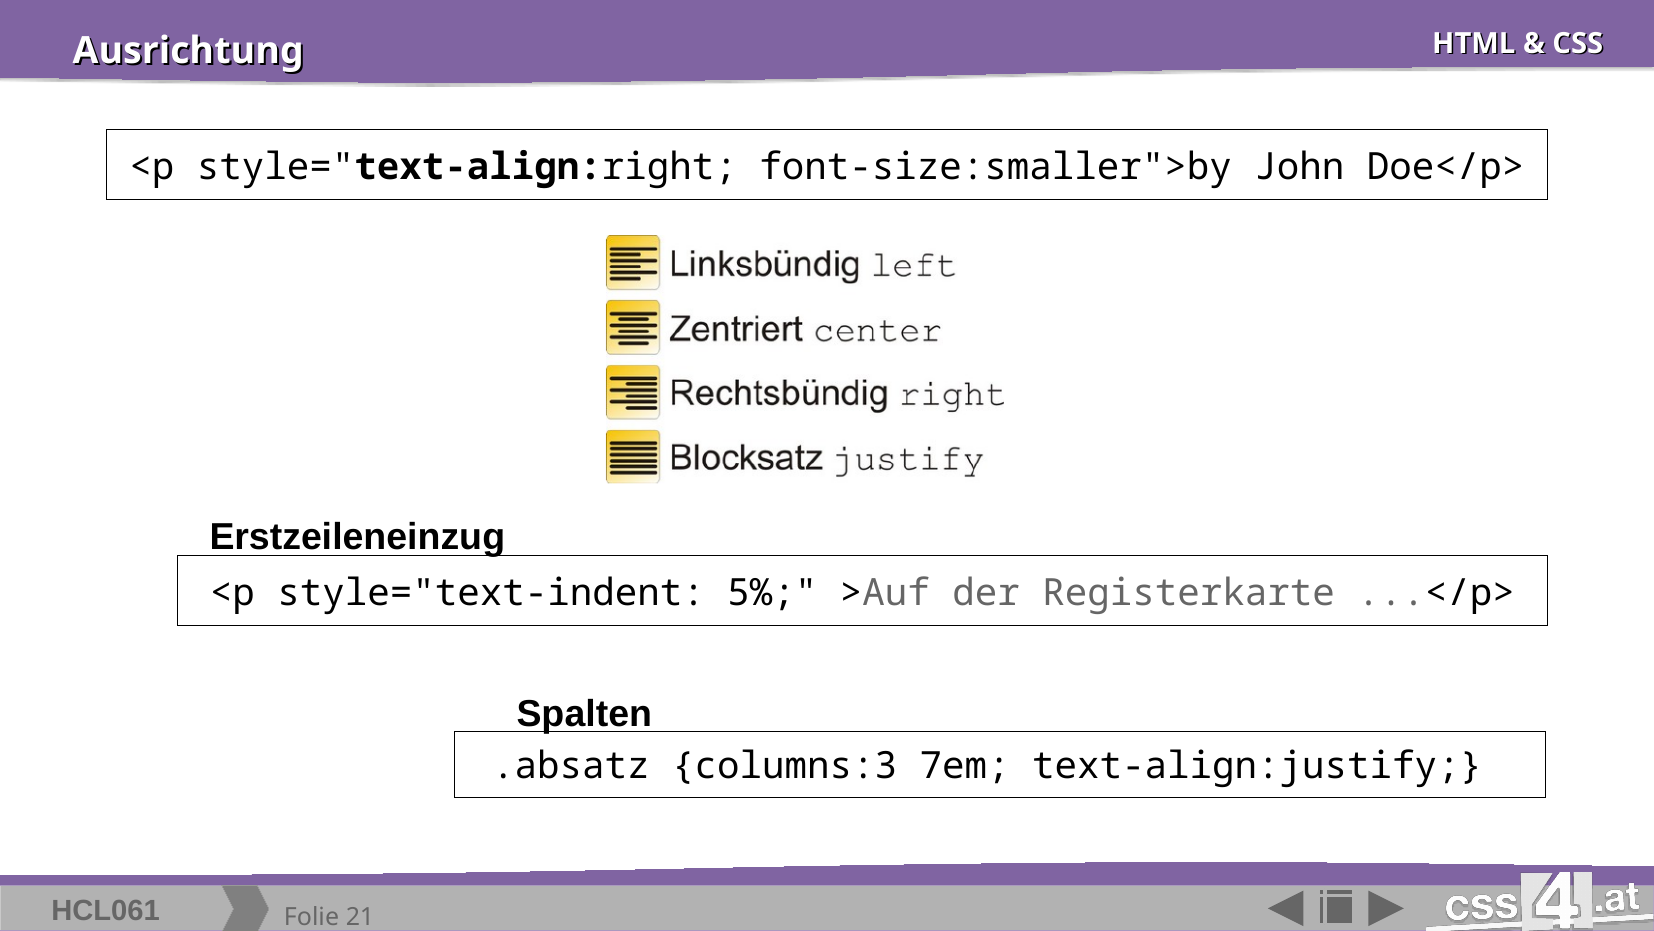

HTML & CSS
Ausrichtung
<p style="text-align:right; font-size:smaller">by John Doe</p>
Erstzeileneinzug
<p style="text-indent: 5%;" >Auf der Registerkarte ...</p>
Spalten
 .absatz {columns:3 7em; text-align:justify;}
HCL061
Folie